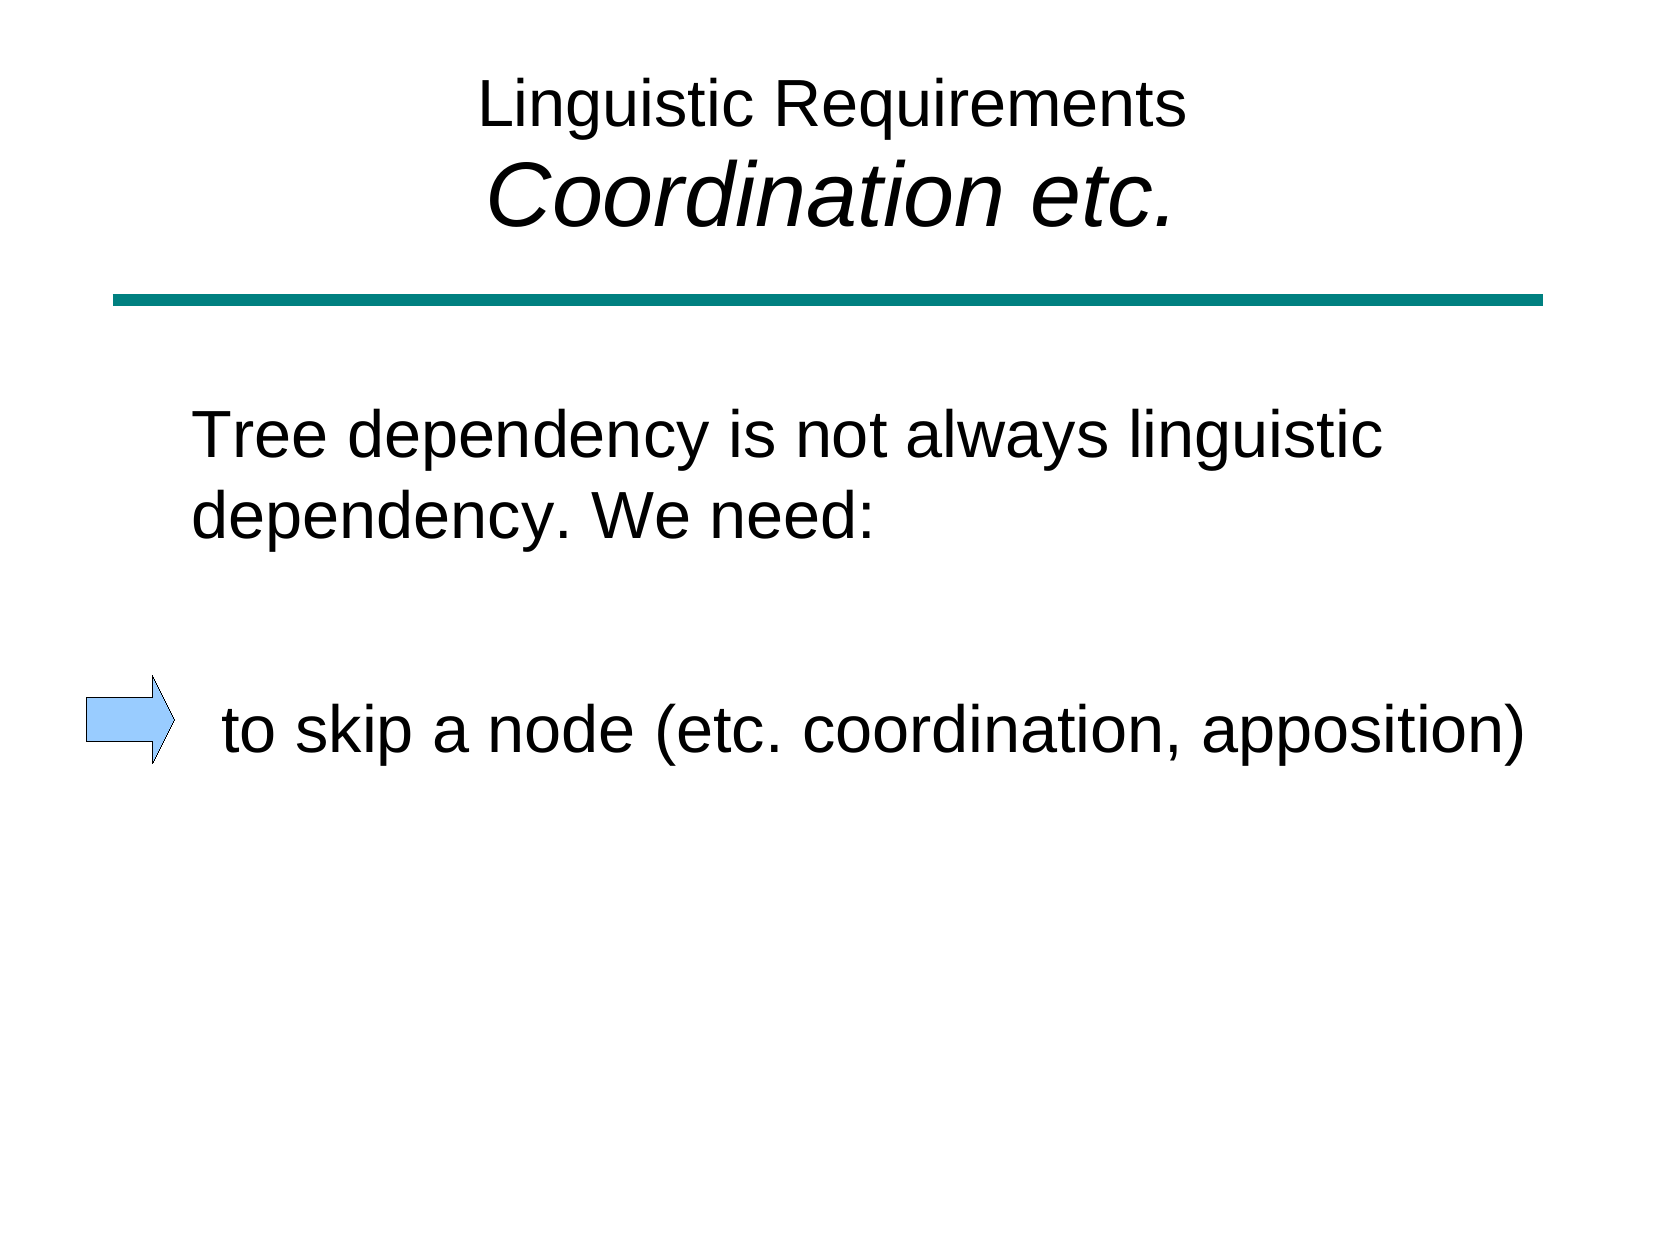

# Linguistic Requirements Coordination etc.
Tree dependency is not always linguistic
dependency. We need:
to skip a node (etc. coordination, apposition)